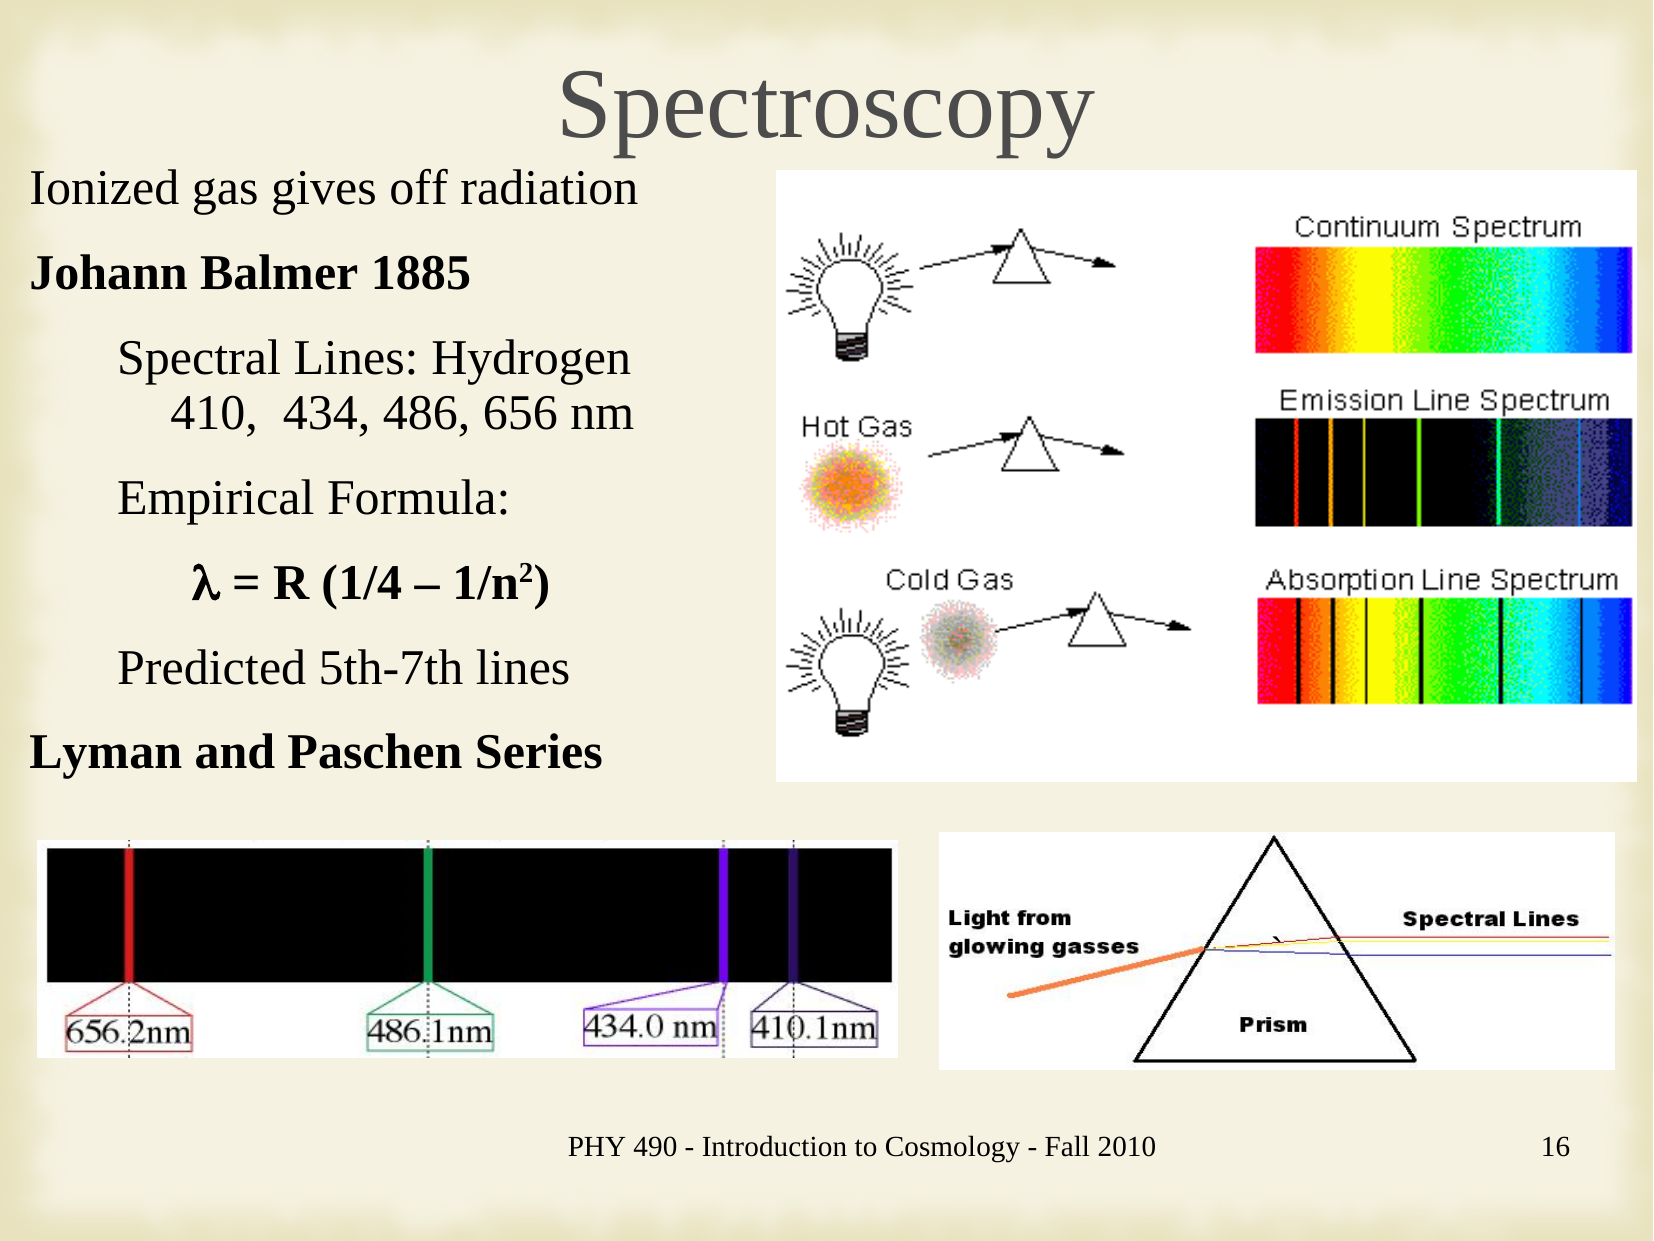

# Spectroscopy
Ionized gas gives off radiation
Johann Balmer 1885
 Spectral Lines: Hydrogen
 410, 434, 486, 656 nm
 Empirical Formula:
 l = R (1/4 – 1/n2)
 Predicted 5th-7th lines
Lyman and Paschen Series
`
PHY 490 - Introduction to Cosmology - Fall 2010
16